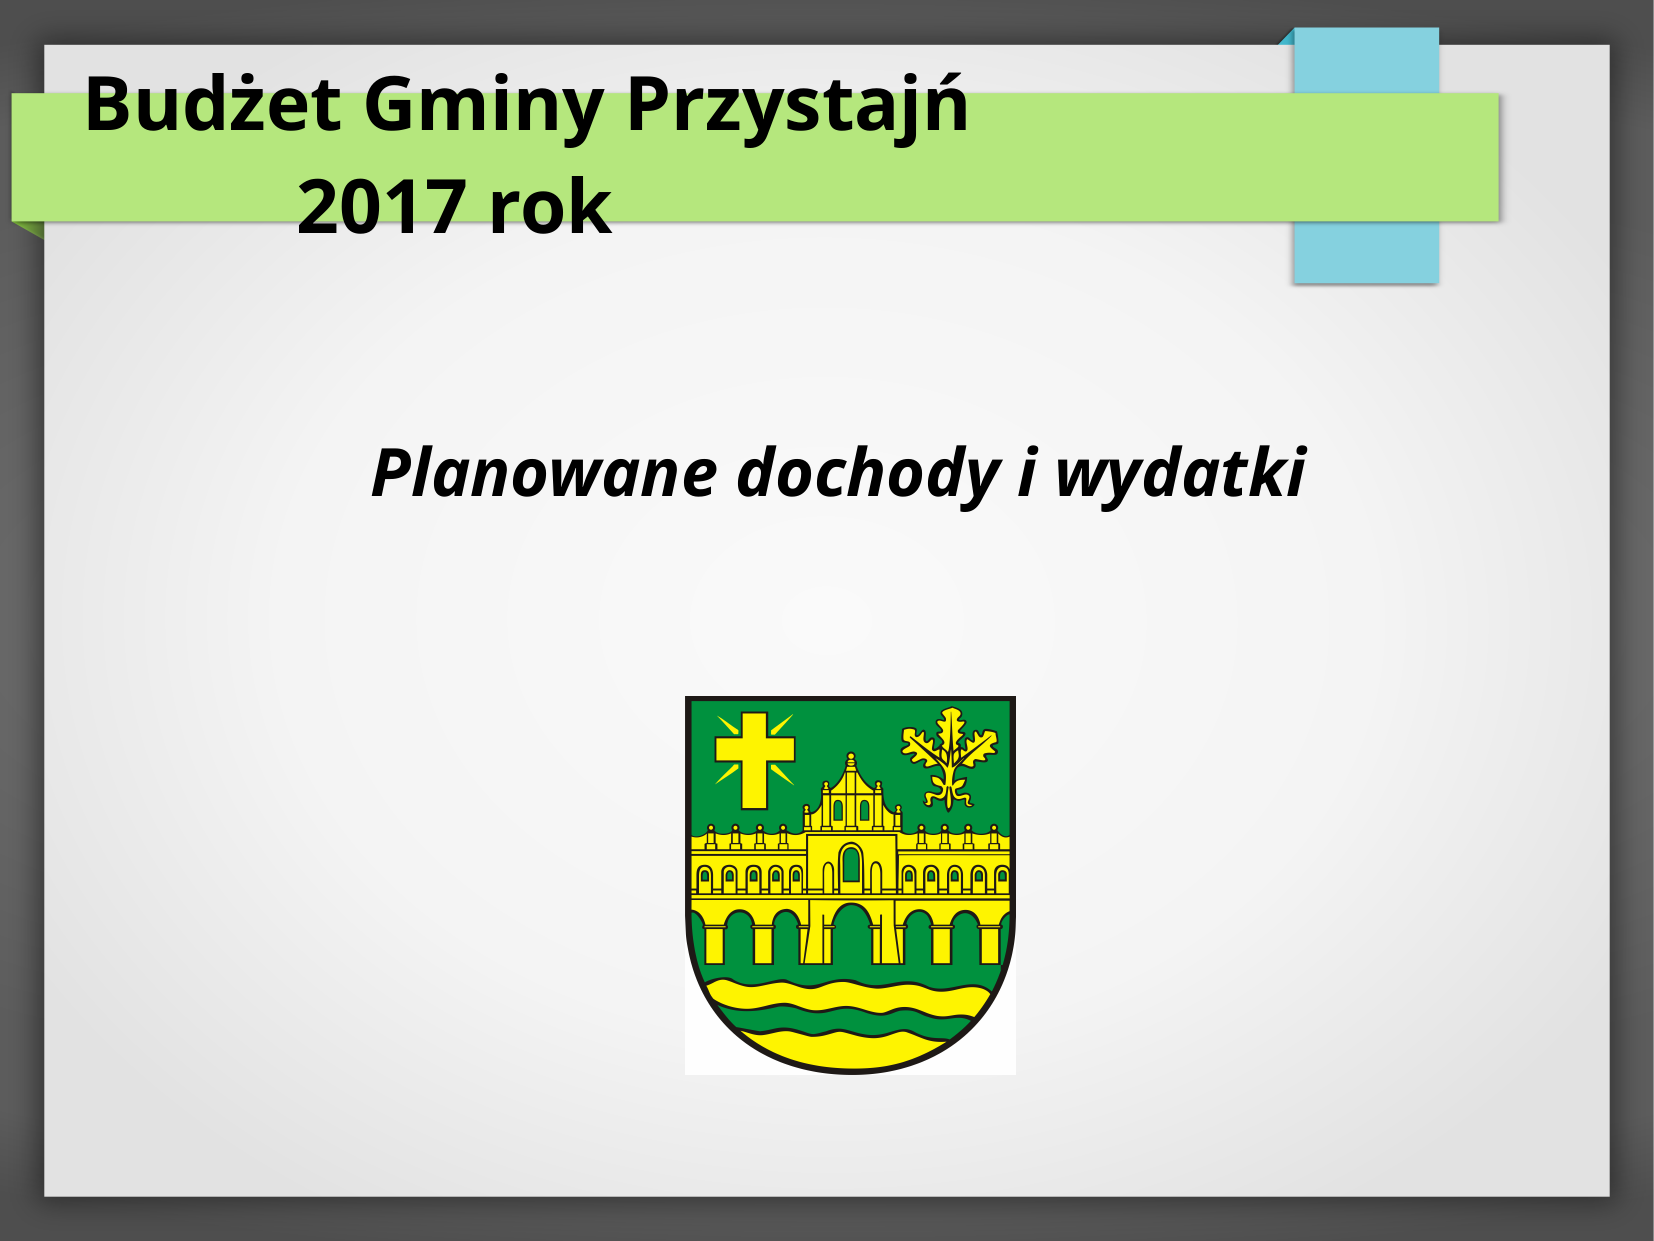

# Budżet Gminy Przystajń 2017 rok
Planowane dochody i wydatki